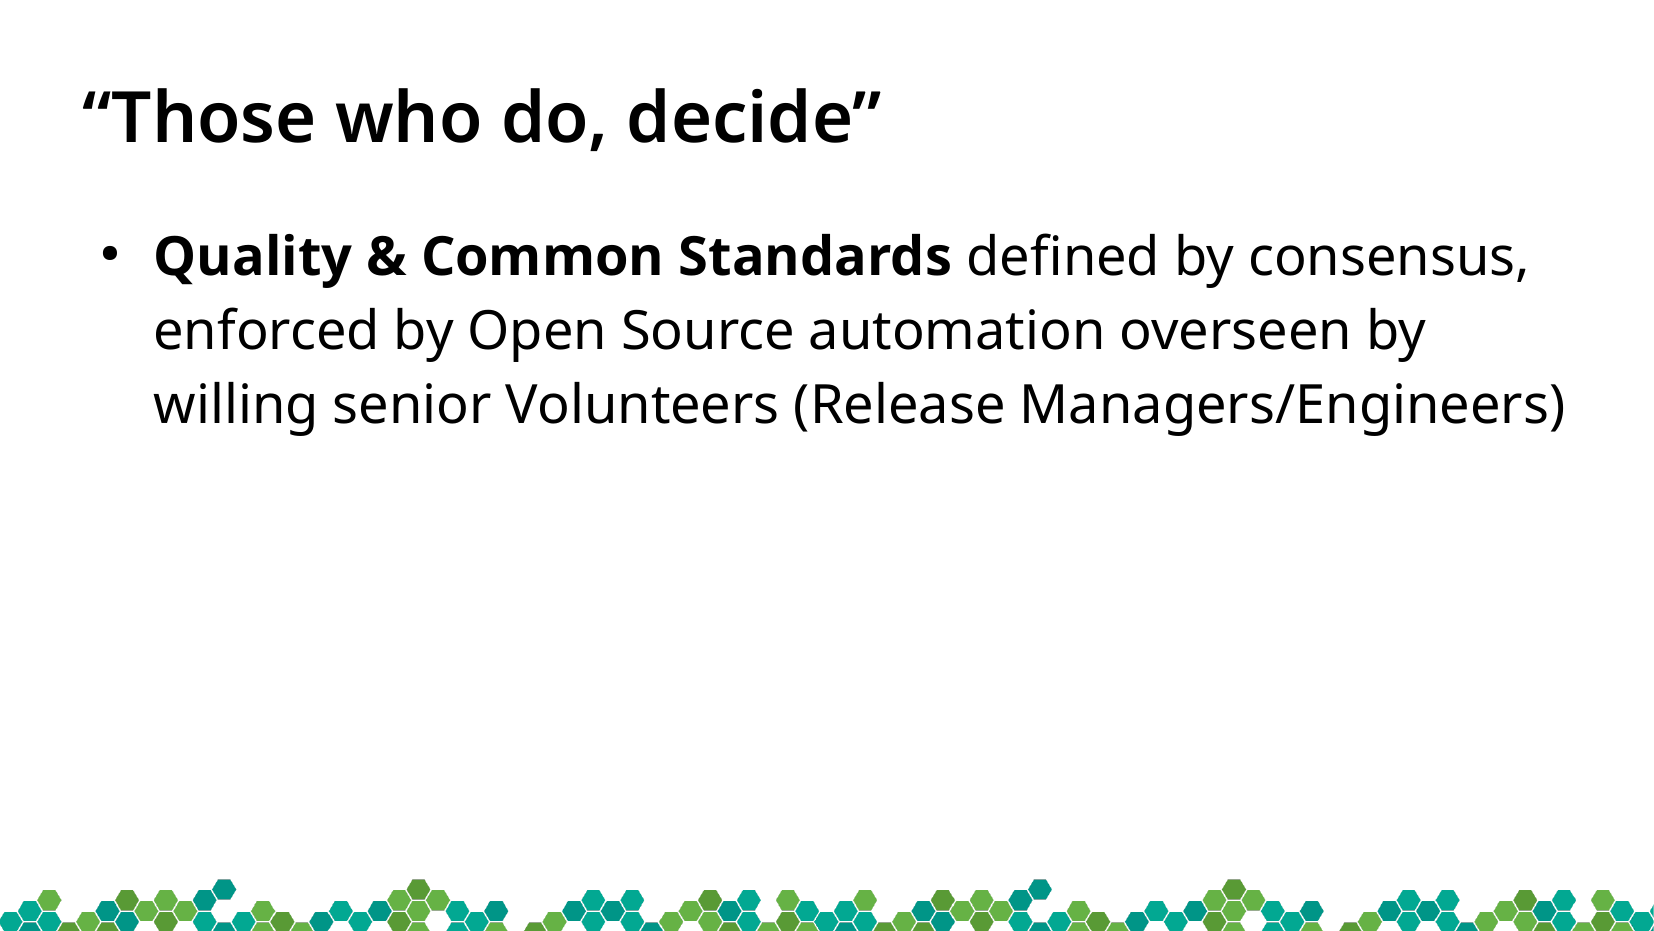

# “Those who do, decide”
Quality & Common Standards defined by consensus, enforced by Open Source automation overseen by willing senior Volunteers (Release Managers/Engineers)